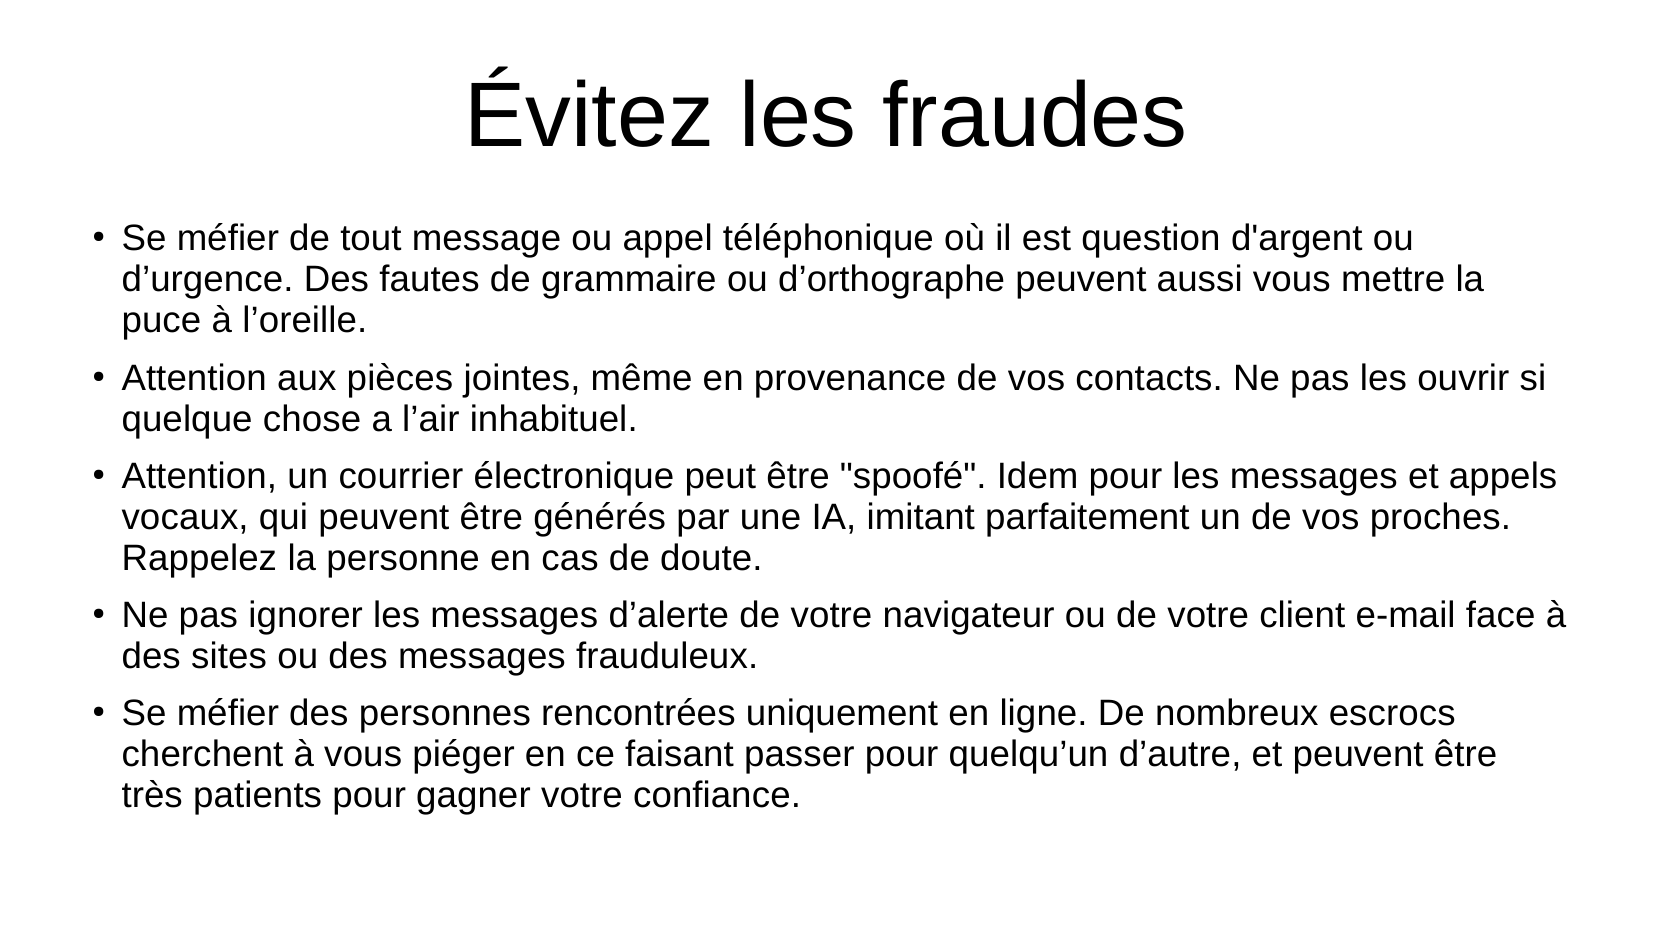

# Évitez les fraudes
Se méfier de tout message ou appel téléphonique où il est question d'argent ou d’urgence. Des fautes de grammaire ou d’orthographe peuvent aussi vous mettre la puce à l’oreille.
Attention aux pièces jointes, même en provenance de vos contacts. Ne pas les ouvrir si quelque chose a l’air inhabituel.
Attention, un courrier électronique peut être "spoofé". Idem pour les messages et appels vocaux, qui peuvent être générés par une IA, imitant parfaitement un de vos proches. Rappelez la personne en cas de doute.
Ne pas ignorer les messages d’alerte de votre navigateur ou de votre client e-mail face à des sites ou des messages frauduleux.
Se méfier des personnes rencontrées uniquement en ligne. De nombreux escrocs cherchent à vous piéger en ce faisant passer pour quelqu’un d’autre, et peuvent être très patients pour gagner votre confiance.